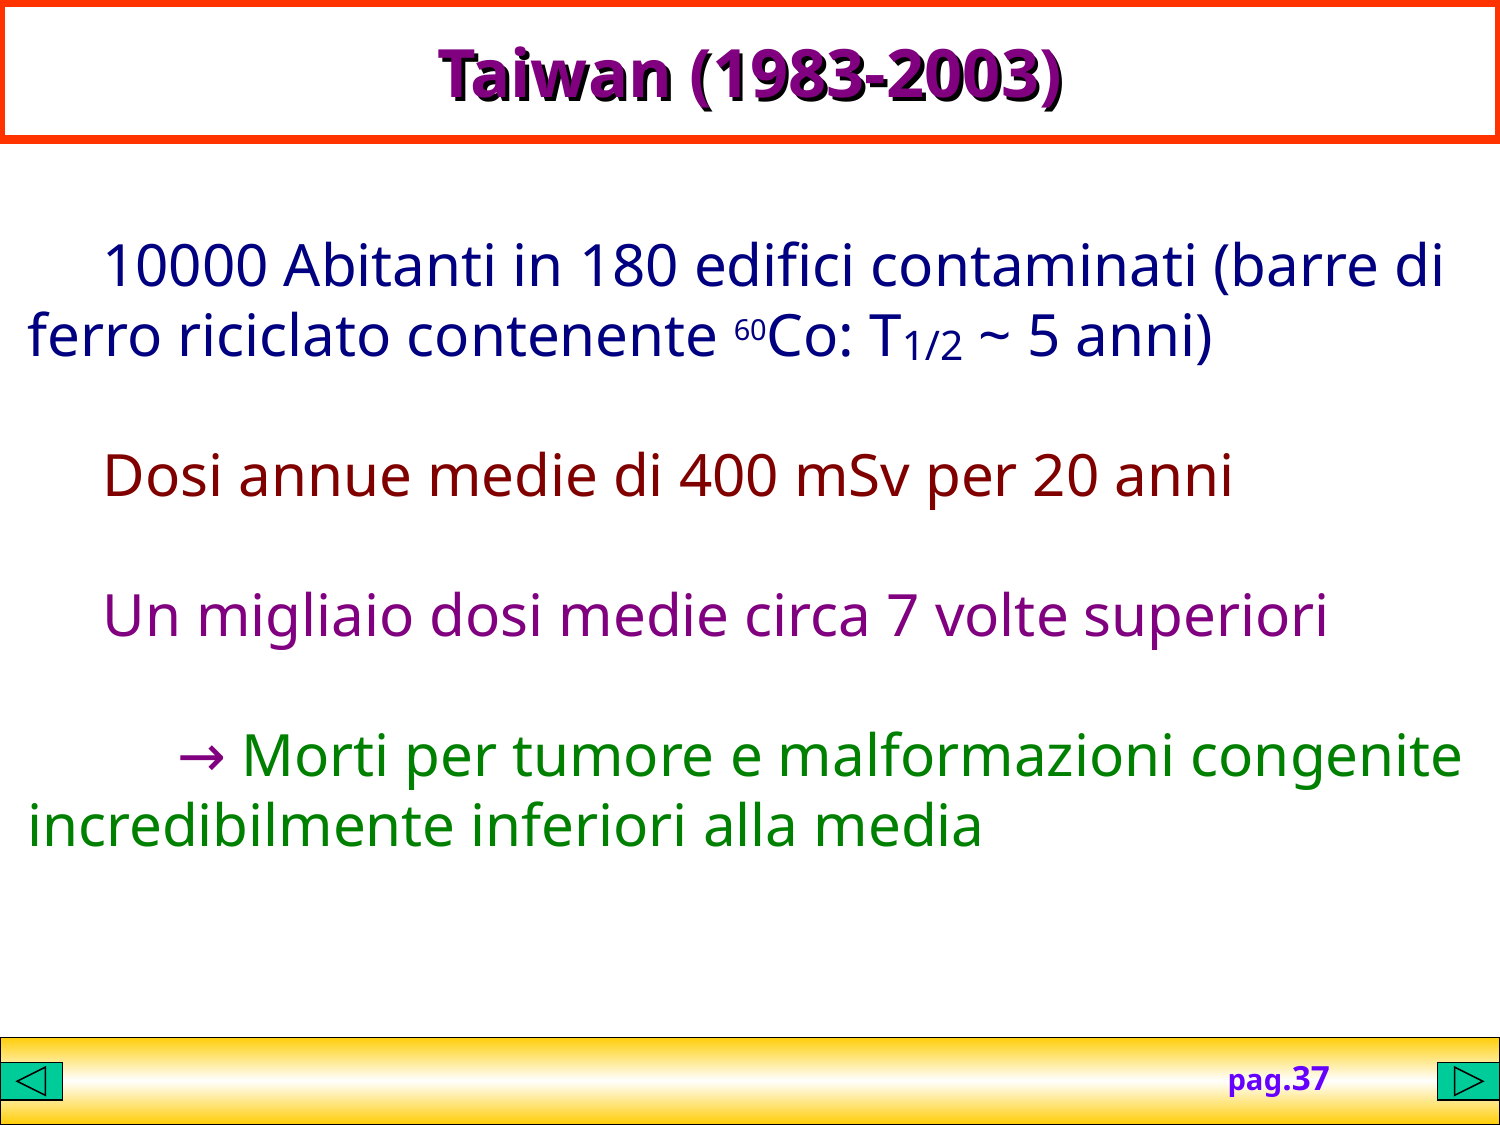

# Taiwan (1983-2003)
	10000 Abitanti in 180 edifici contaminati (barre di ferro riciclato contenente 60Co: T1/2 ~ 5 anni)
	Dosi annue medie di 400 mSv per 20 anni
	Un migliaio dosi medie circa 7 volte superiori
		→ Morti per tumore e malformazioni congenite incredibilmente inferiori alla media
37